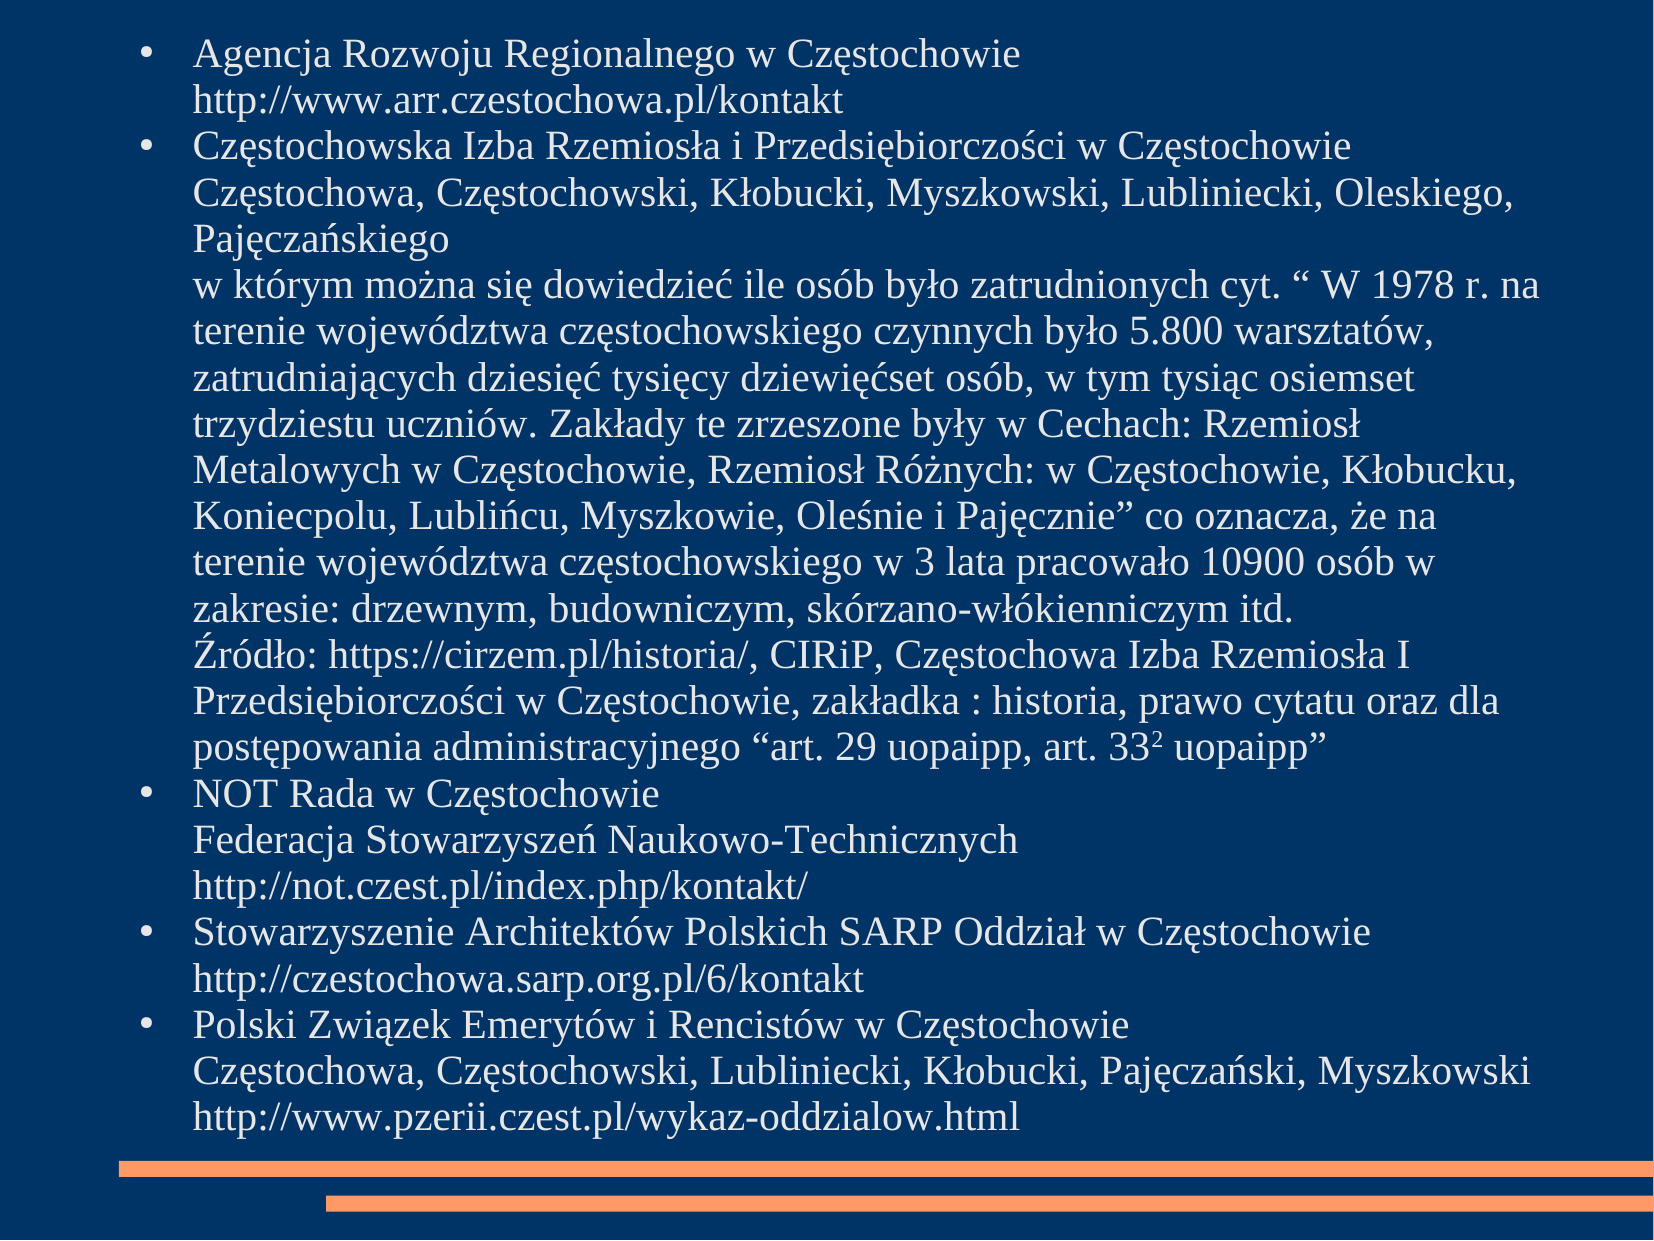

# Agencja Rozwoju Regionalnego w Częstochowie http://www.arr.czestochowa.pl/kontakt
Częstochowska Izba Rzemiosła i Przedsiębiorczości w Częstochowie
Częstochowa, Częstochowski, Kłobucki, Myszkowski, Lubliniecki, Oleskiego, Pajęczańskiego
w którym można się dowiedzieć ile osób było zatrudnionych cyt. “ W 1978 r. na terenie województwa częstochowskiego czynnych było 5.800 warsztatów, zatrudniających dziesięć tysięcy dziewięćset osób, w tym tysiąc osiemset trzydziestu uczniów. Zakłady te zrzeszone były w Cechach: Rzemiosł Metalowych w Częstochowie, Rzemiosł Różnych: w Częstochowie, Kłobucku, Koniecpolu, Lublińcu, Myszkowie, Oleśnie i Pajęcznie” co oznacza, że na terenie województwa częstochowskiego w 3 lata pracowało 10900 osób w zakresie: drzewnym, budowniczym, skórzano-włókienniczym itd.
Źródło: https://cirzem.pl/historia/, CIRiP, Częstochowa Izba Rzemiosła I Przedsiębiorczości w Częstochowie, zakładka : historia, prawo cytatu oraz dla postępowania administracyjnego “art. 29 uopaipp, art. 332 uopaipp”
NOT Rada w Częstochowie
Federacja Stowarzyszeń Naukowo-Technicznych
http://not.czest.pl/index.php/kontakt/
Stowarzyszenie Architektów Polskich SARP Oddział w Częstochowie
http://czestochowa.sarp.org.pl/6/kontakt
Polski Związek Emerytów i Rencistów w Częstochowie
Częstochowa, Częstochowski, Lubliniecki, Kłobucki, Pajęczański, Myszkowski
http://www.pzerii.czest.pl/wykaz-oddzialow.html